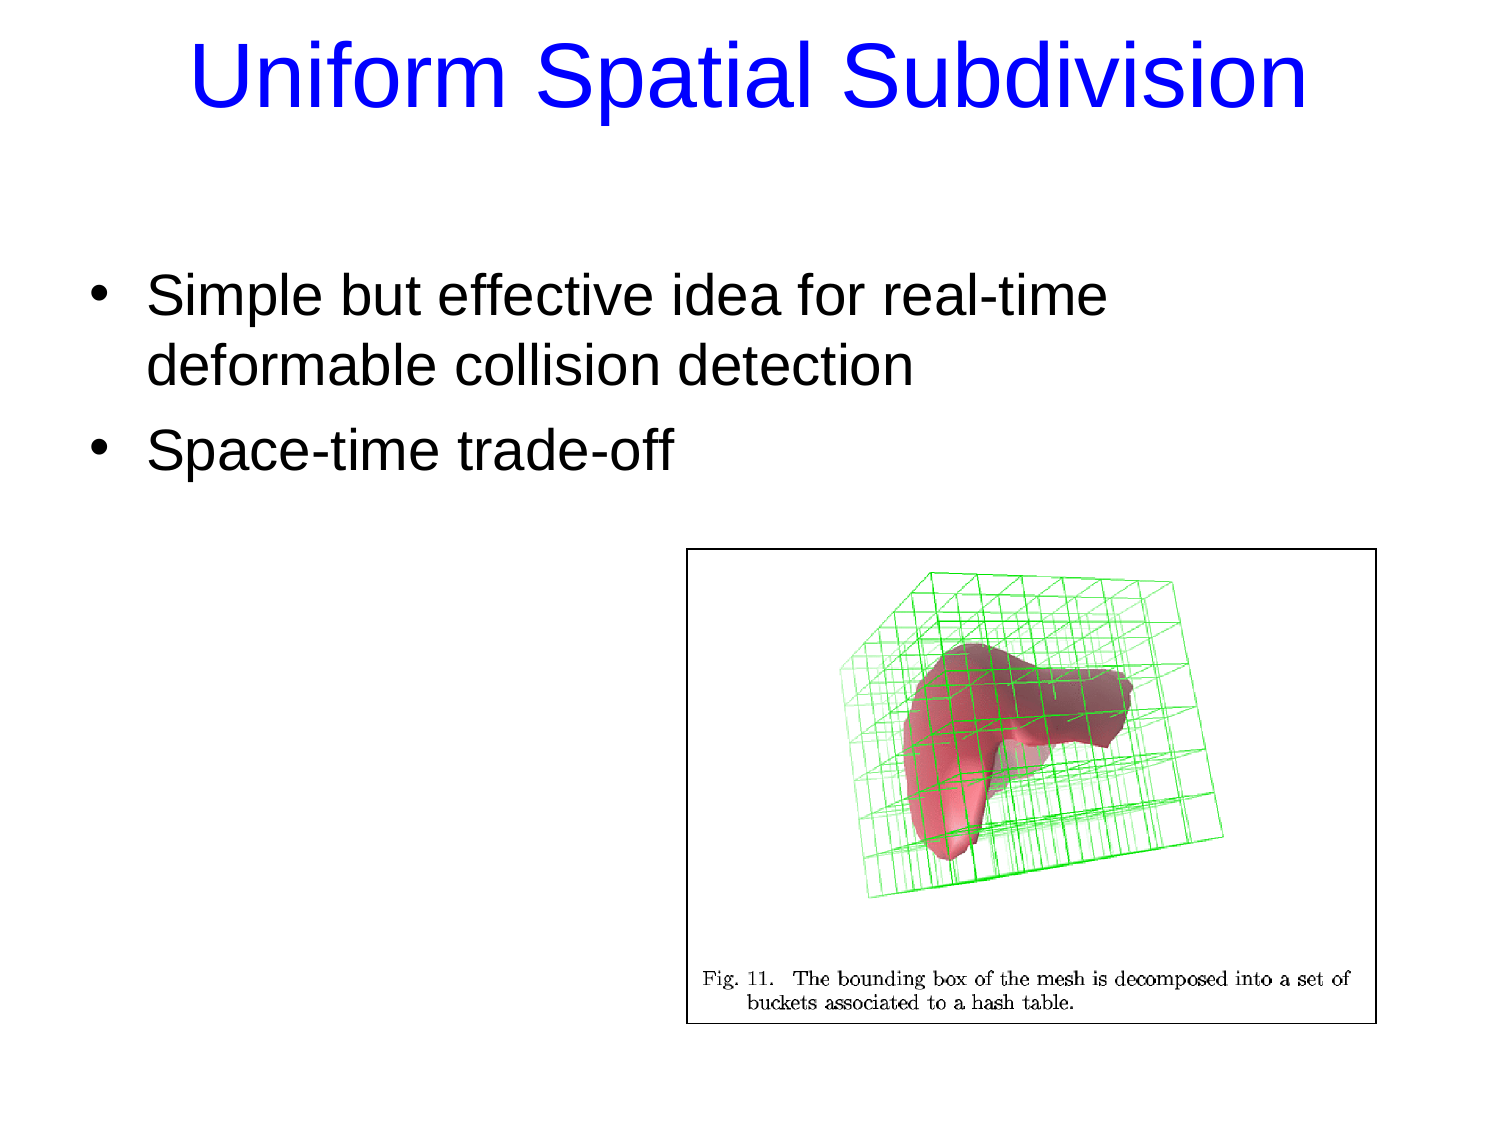

# Uniform Spatial Subdivision
Simple but effective idea for real-time deformable collision detection
Space-time trade-off